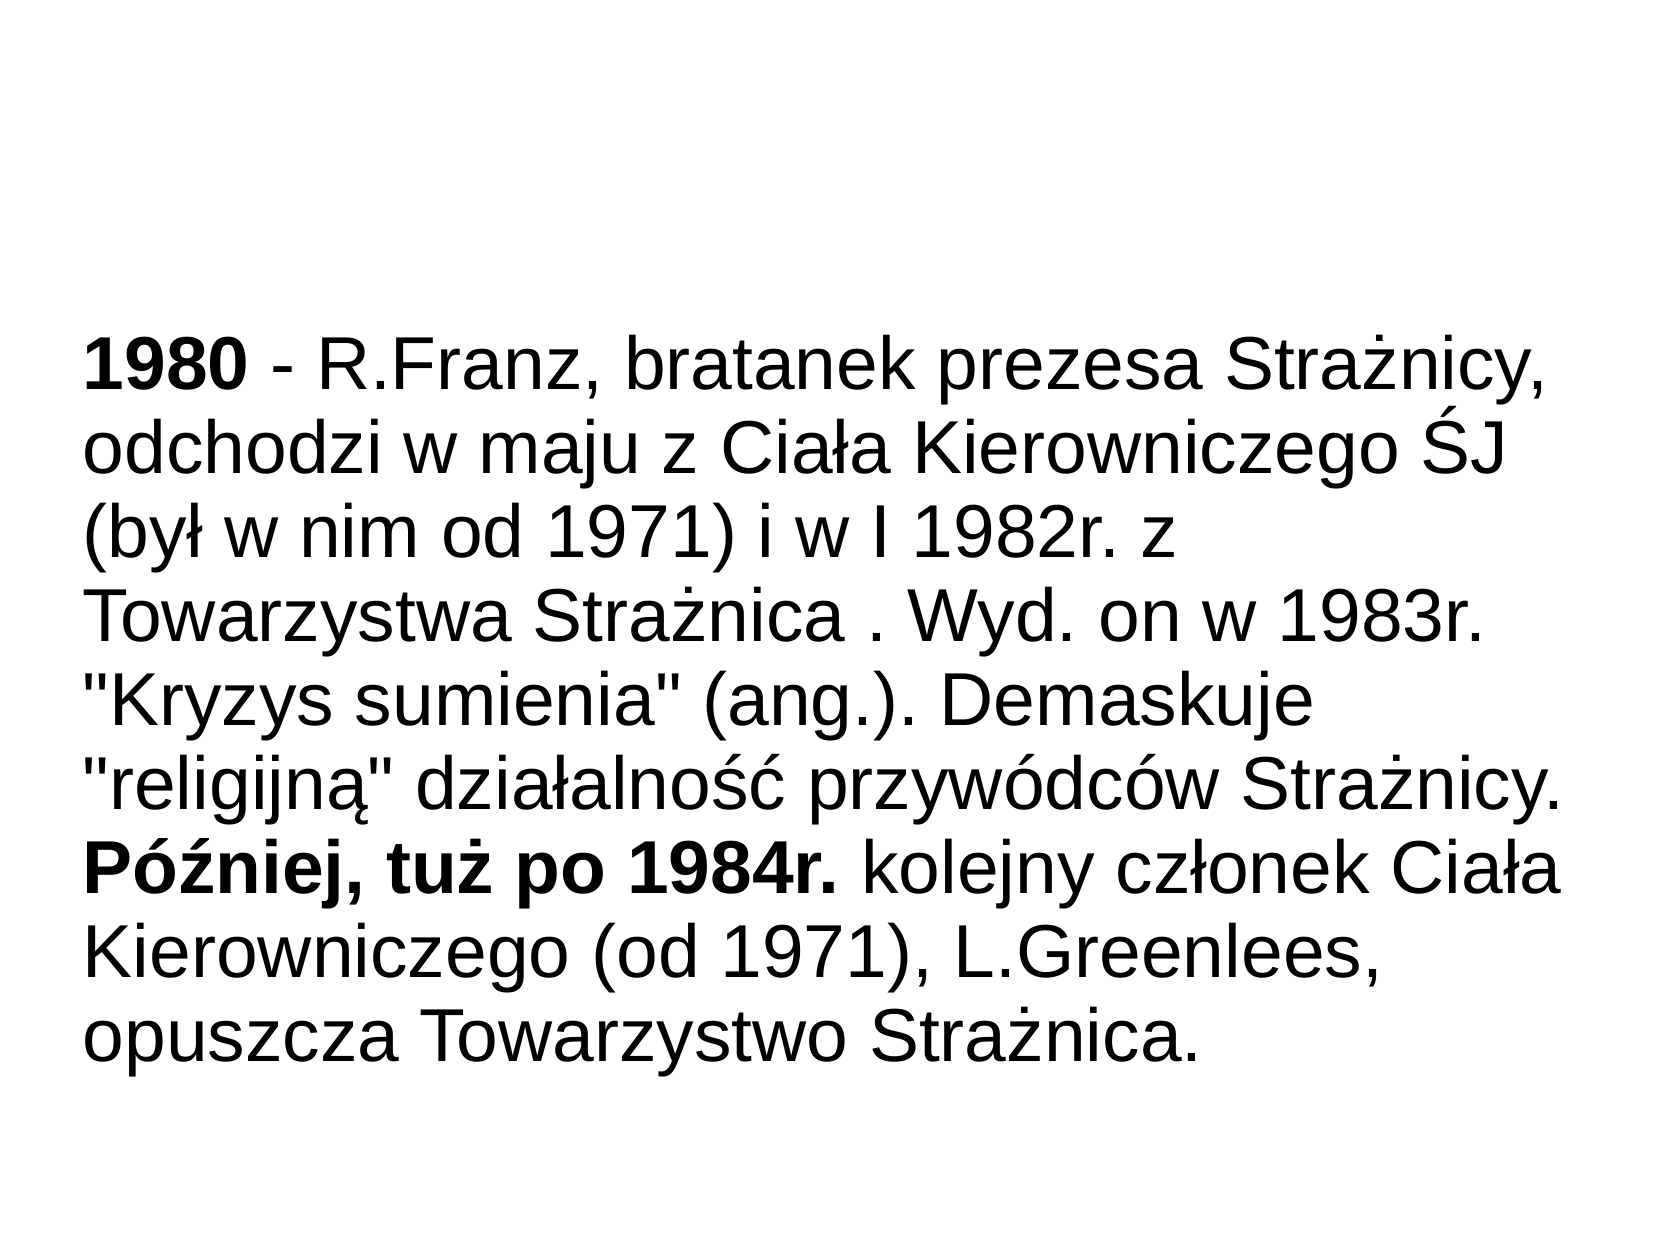

#
1980 - R.Franz, bratanek prezesa Strażnicy, odchodzi w maju z Ciała Kierowniczego ŚJ (był w nim od 1971) i w I 1982r. z Towarzystwa Strażnica . Wyd. on w 1983r. "Kryzys sumienia" (ang.). Demaskuje "religijną" działalność przywódców Strażnicy.
Później, tuż po 1984r. kolejny członek Ciała Kierowniczego (od 1971), L.Greenlees, opuszcza Towarzystwo Strażnica.